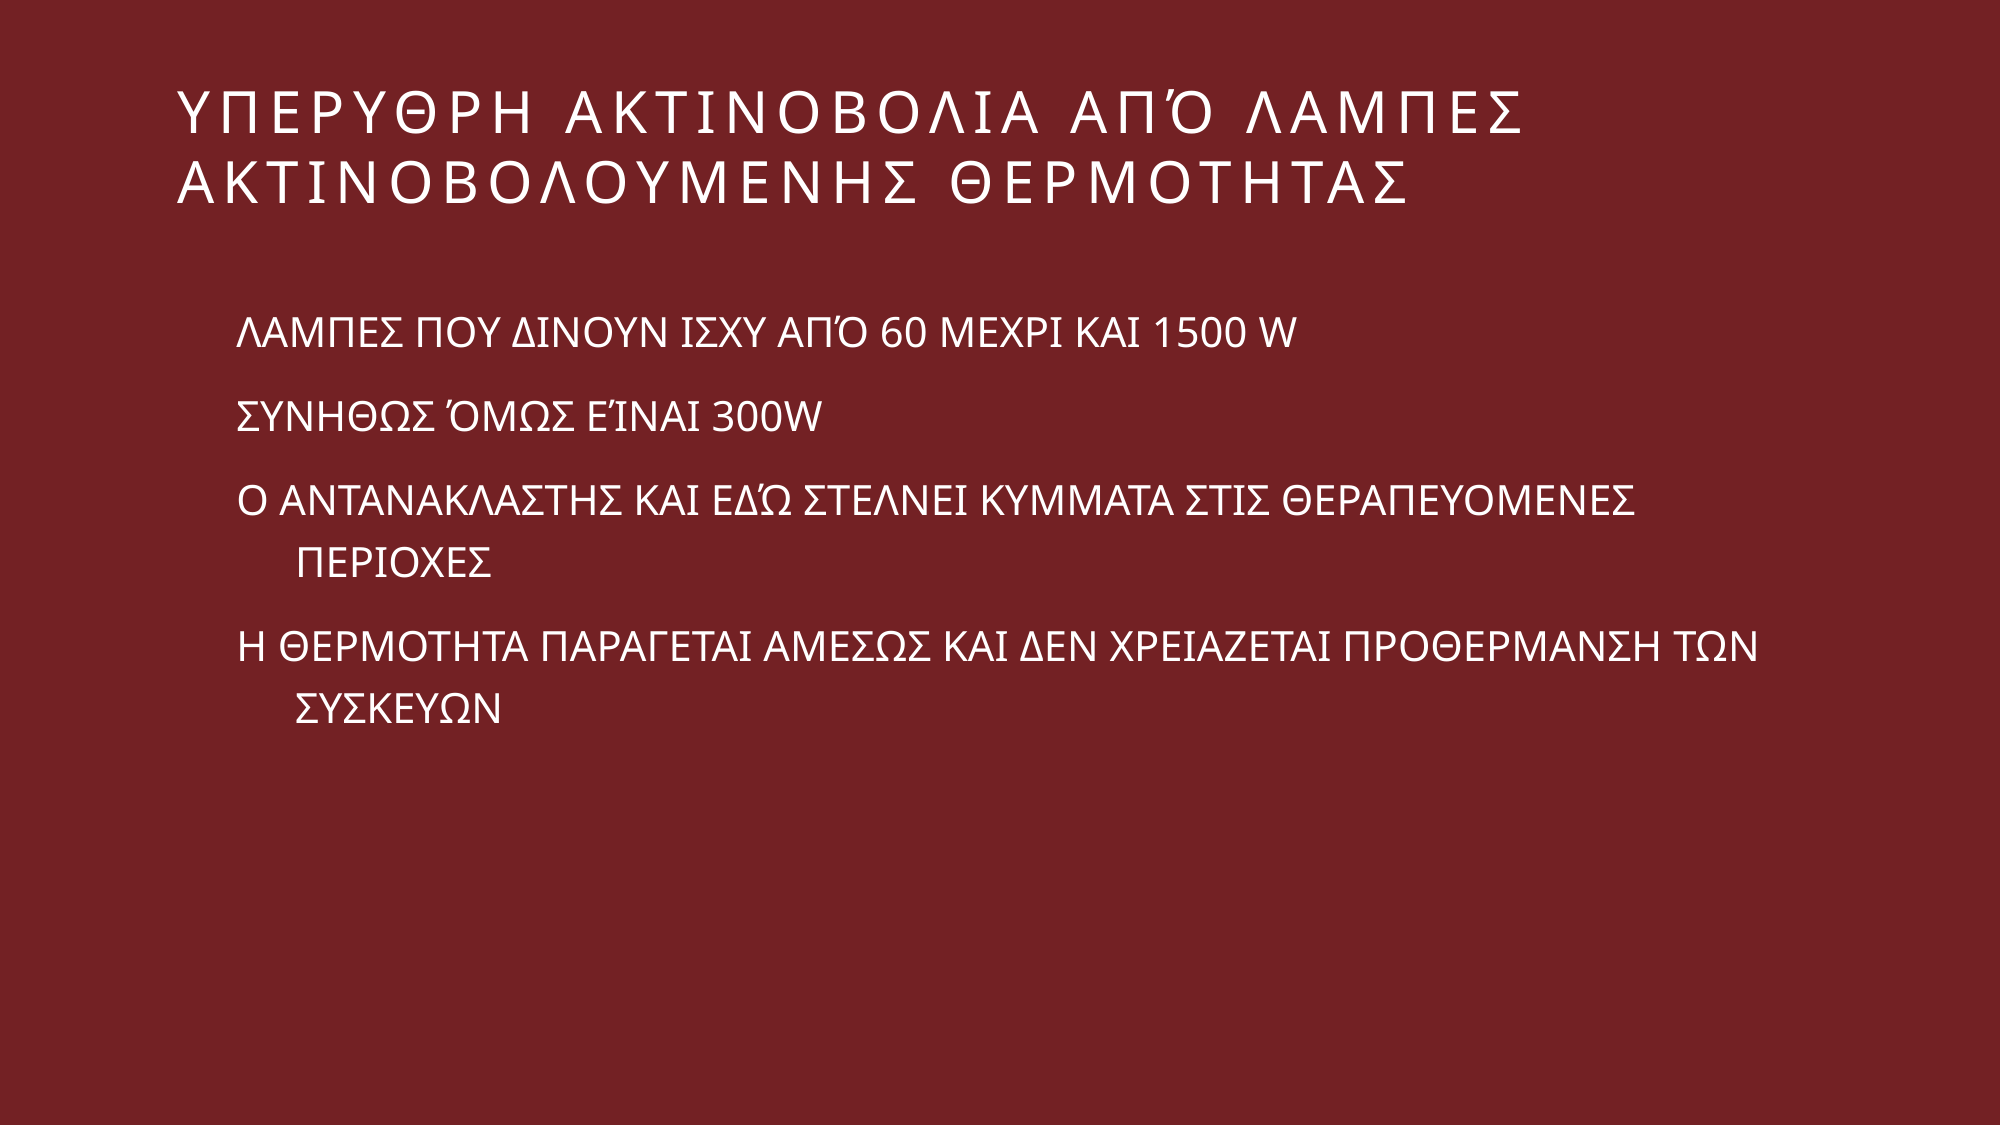

# ΥΠΕΡΥΘΡΗ ΑΚΤΙΝΟΒΟΛΙΑ ΑΠΌ ΛΑΜΠΕΣ ΑΚΤΙΝΟΒΟΛΟΥΜΕΝΗΣ ΘΕΡΜΟΤΗΤΑΣ
ΛΑΜΠΕΣ ΠΟΥ ΔΙΝΟΥΝ ΙΣΧΥ ΑΠΌ 60 ΜΕΧΡΙ ΚΑΙ 1500 W
ΣΥΝΗΘΩΣ ΌΜΩΣ ΕΊΝΑΙ 300W
Ο ΑΝΤΑΝΑΚΛΑΣΤΗΣ ΚΑΙ ΕΔΏ ΣΤΕΛΝΕΙ ΚΥΜΜΑΤΑ ΣΤΙΣ ΘΕΡΑΠΕΥΟΜΕΝΕΣ ΠΕΡΙΟΧΕΣ
Η ΘΕΡΜΟΤΗΤΑ ΠΑΡΑΓΕΤΑΙ ΑΜΕΣΩΣ ΚΑΙ ΔΕΝ ΧΡΕΙΑΖΕΤΑΙ ΠΡΟΘΕΡΜΑΝΣΗ ΤΩΝ ΣΥΣΚΕΥΩΝ